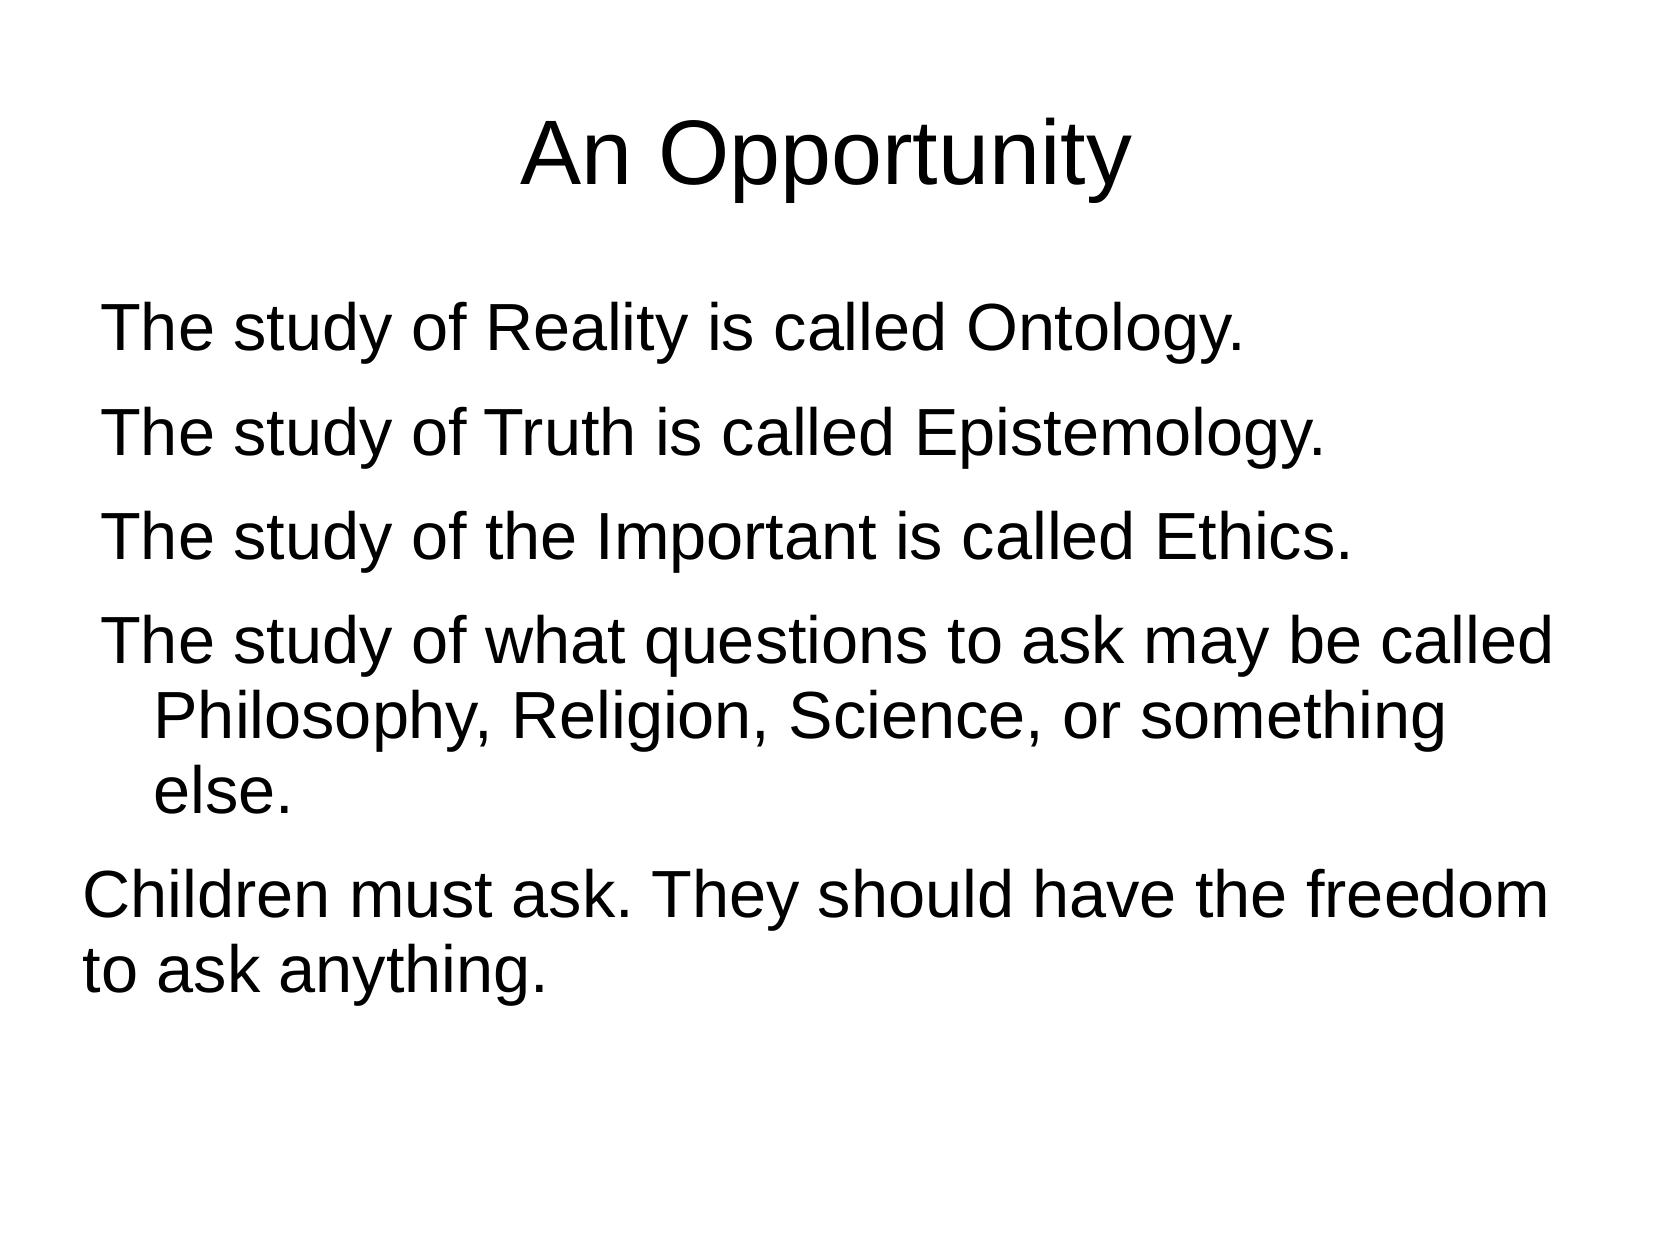

# An Opportunity
The study of Reality is called Ontology.
The study of Truth is called Epistemology.
The study of the Important is called Ethics.
The study of what questions to ask may be called Philosophy, Religion, Science, or something else.
Children must ask. They should have the freedom to ask anything.